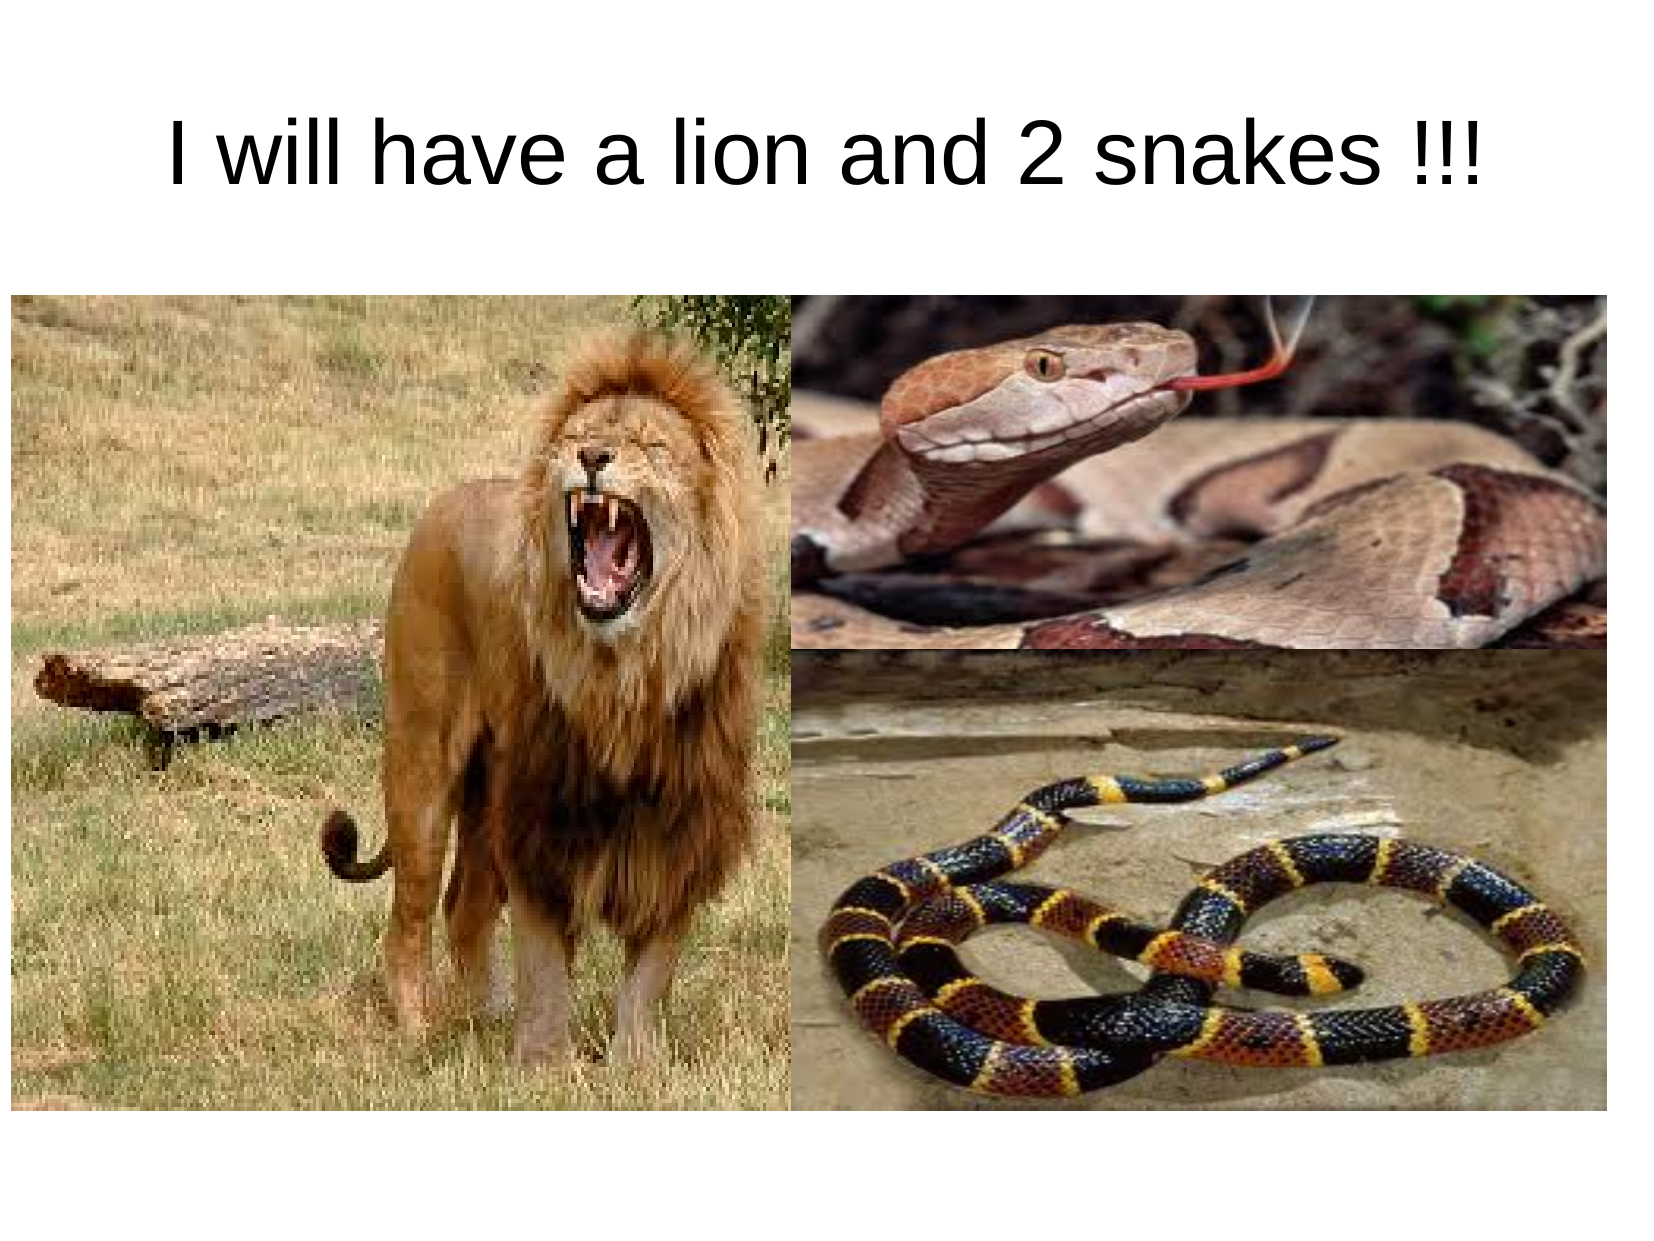

# I will have a lion and 2 snakes !!!